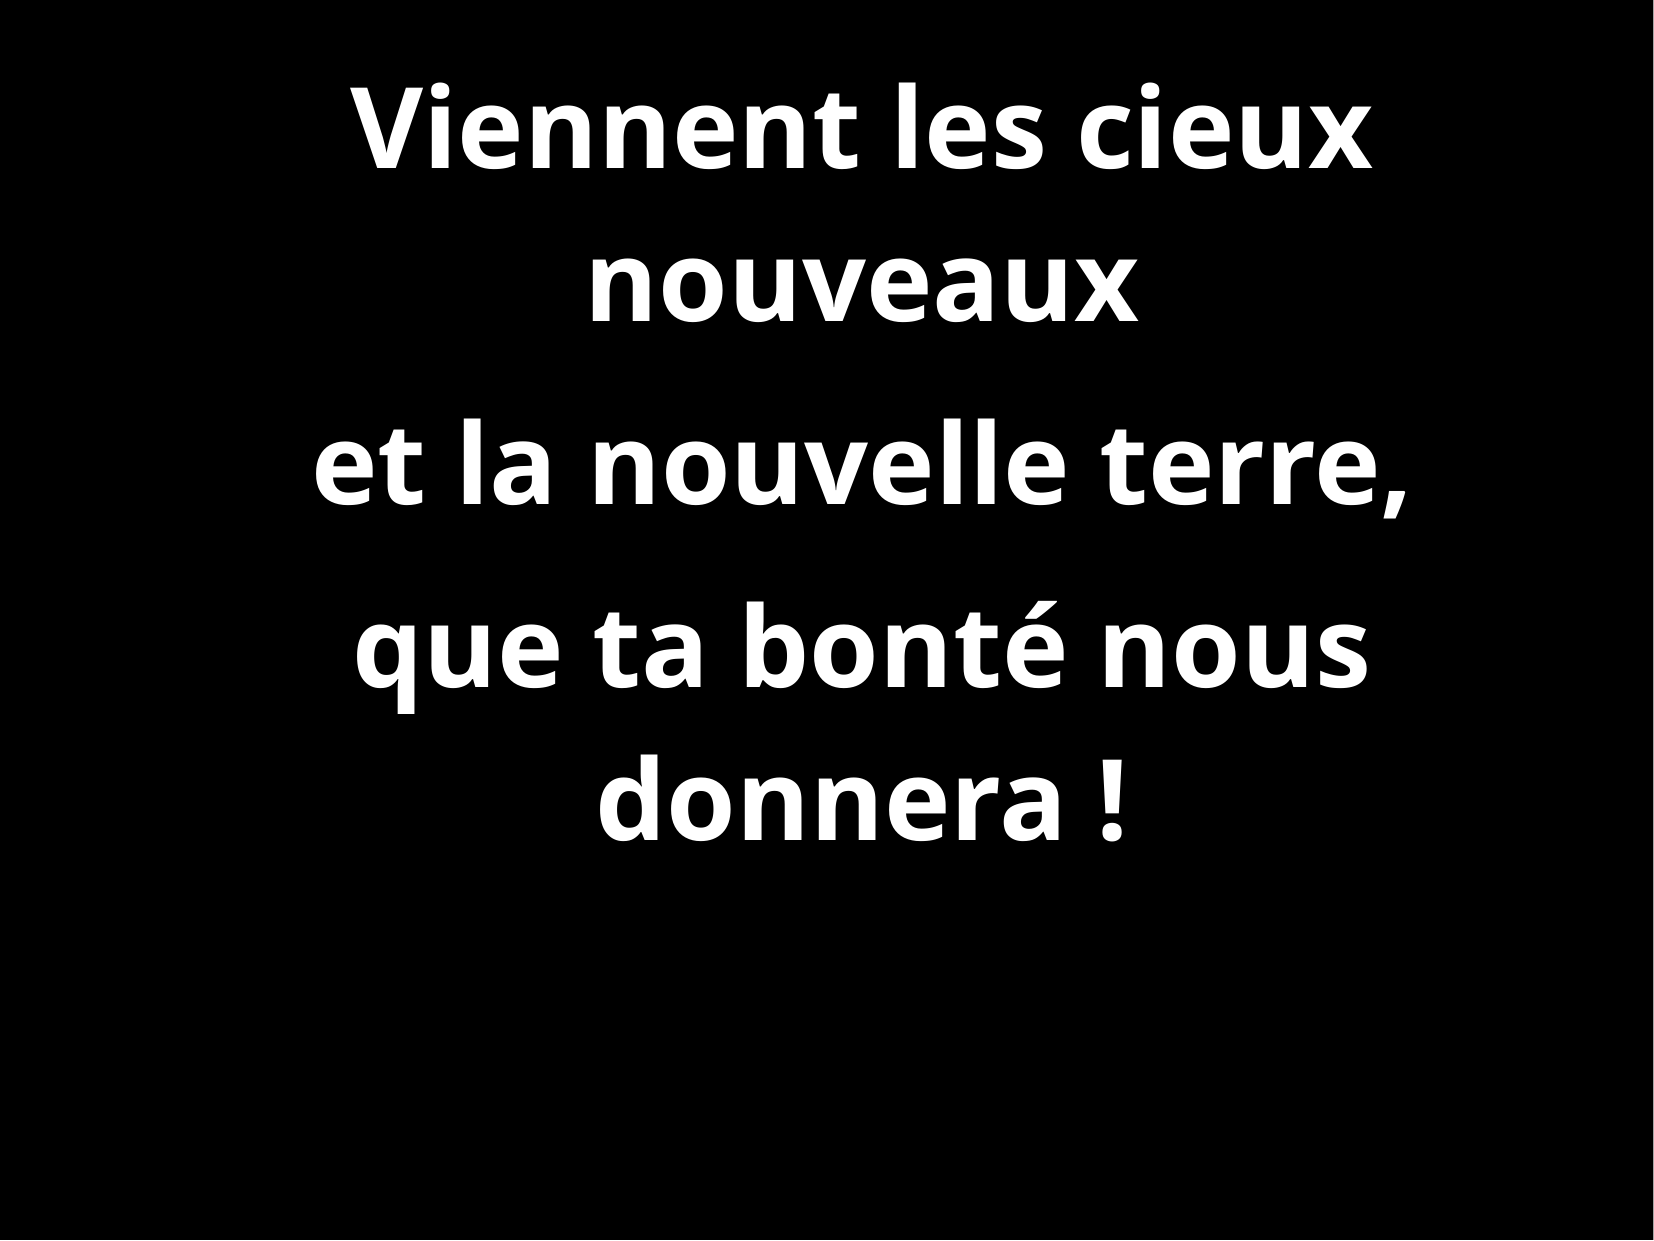

# Viennent les cieux nouveaux
et la nouvelle terre,
que ta bonté nous donnera !